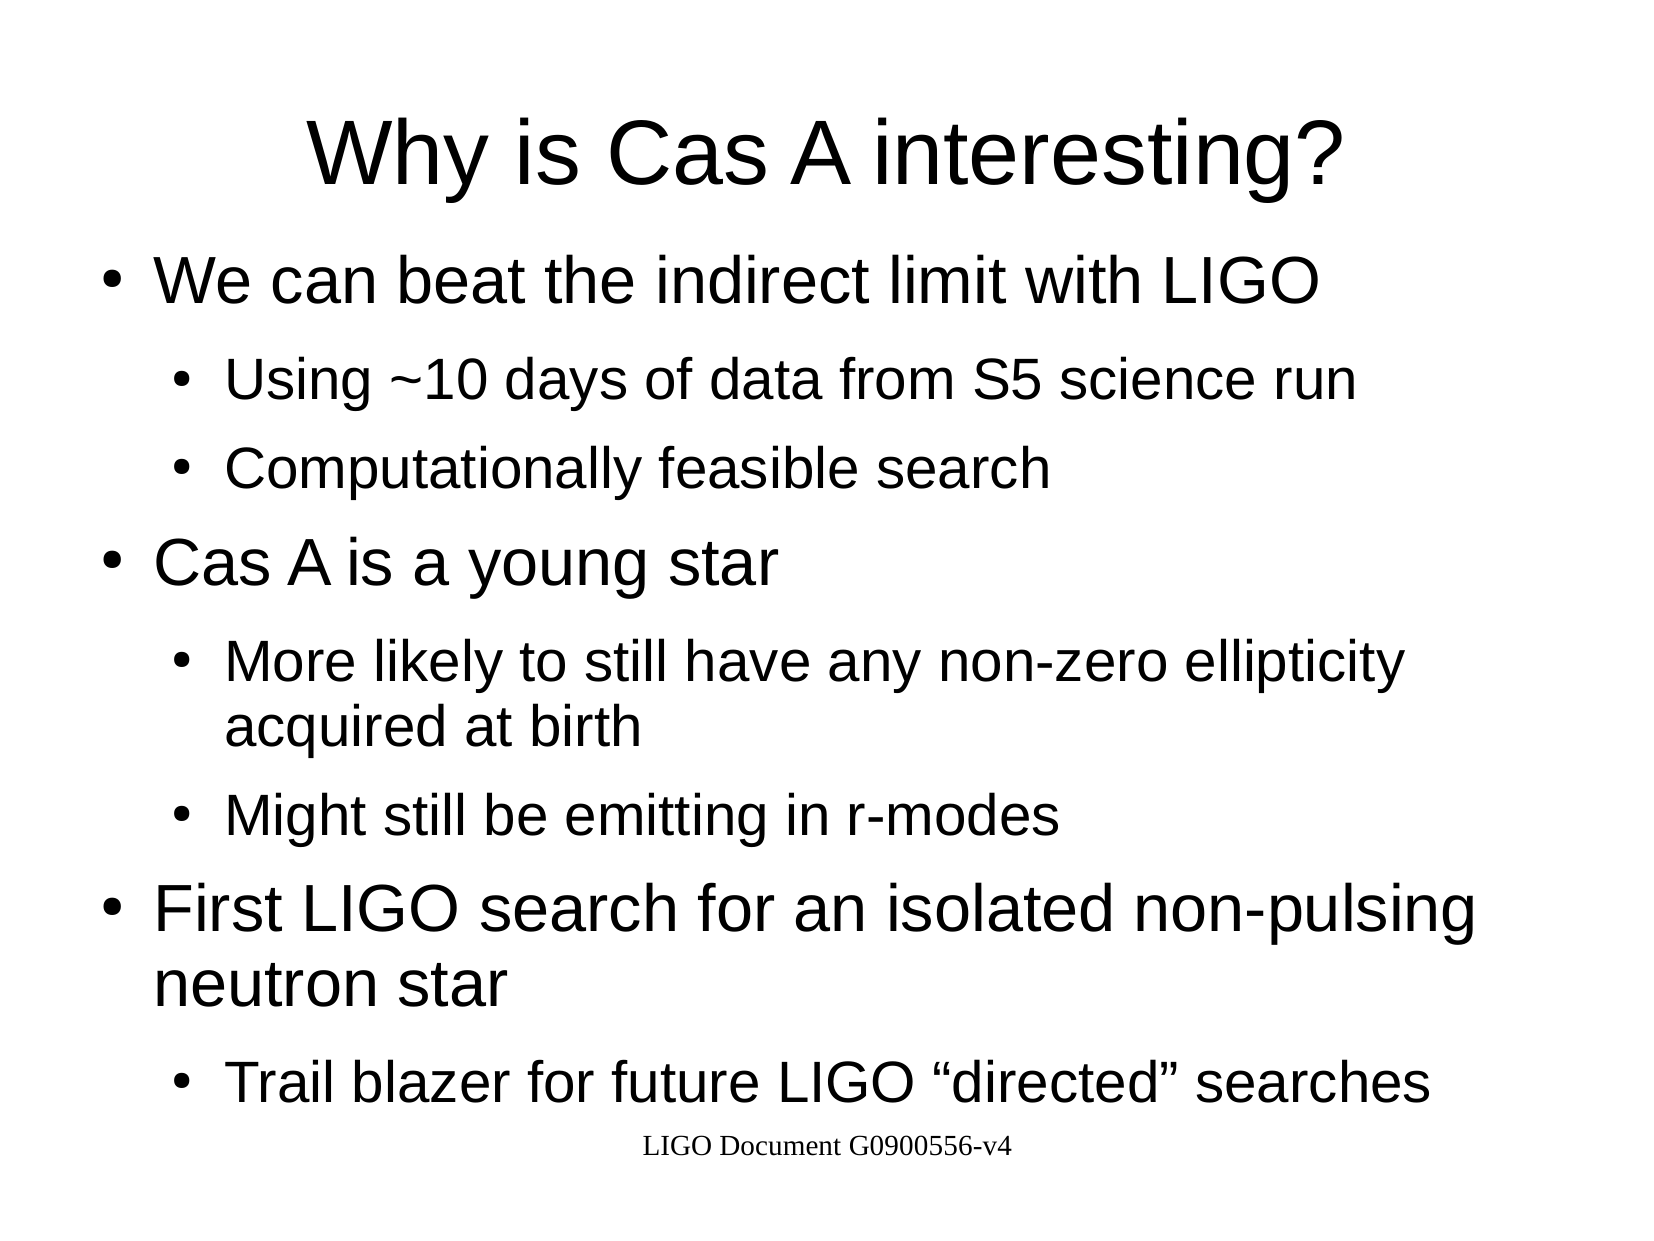

# Why is Cas A interesting?
We can beat the indirect limit with LIGO
Using ~10 days of data from S5 science run
Computationally feasible search
Cas A is a young star
More likely to still have any non-zero ellipticity acquired at birth
Might still be emitting in r-modes
First LIGO search for an isolated non-pulsing neutron star
Trail blazer for future LIGO “directed” searches
LIGO Document G0900556-v4